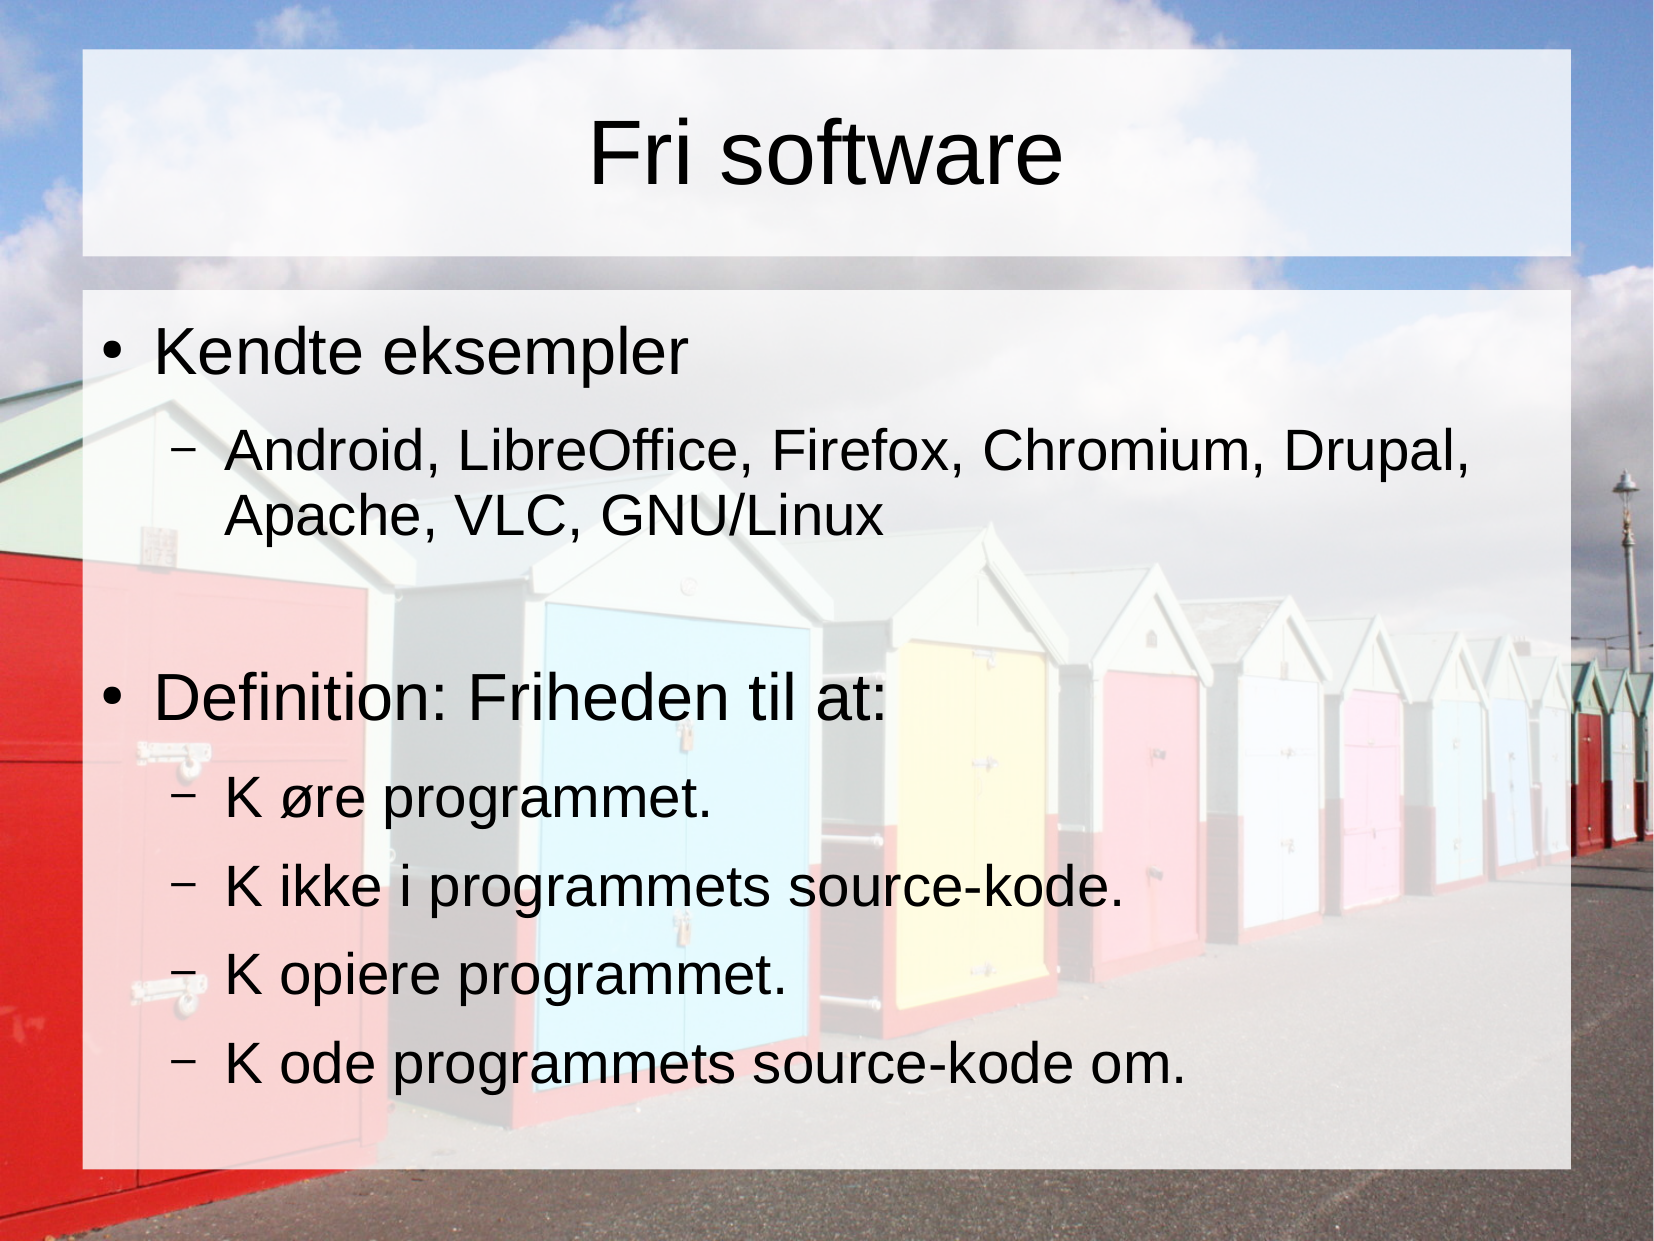

# Fri software
Kendte eksempler
Android, LibreOffice, Firefox, Chromium, Drupal, Apache, VLC, GNU/Linux
Definition: Friheden til at:
K øre programmet.
K ikke i programmets source-kode.
K opiere programmet.
K ode programmets source-kode om.